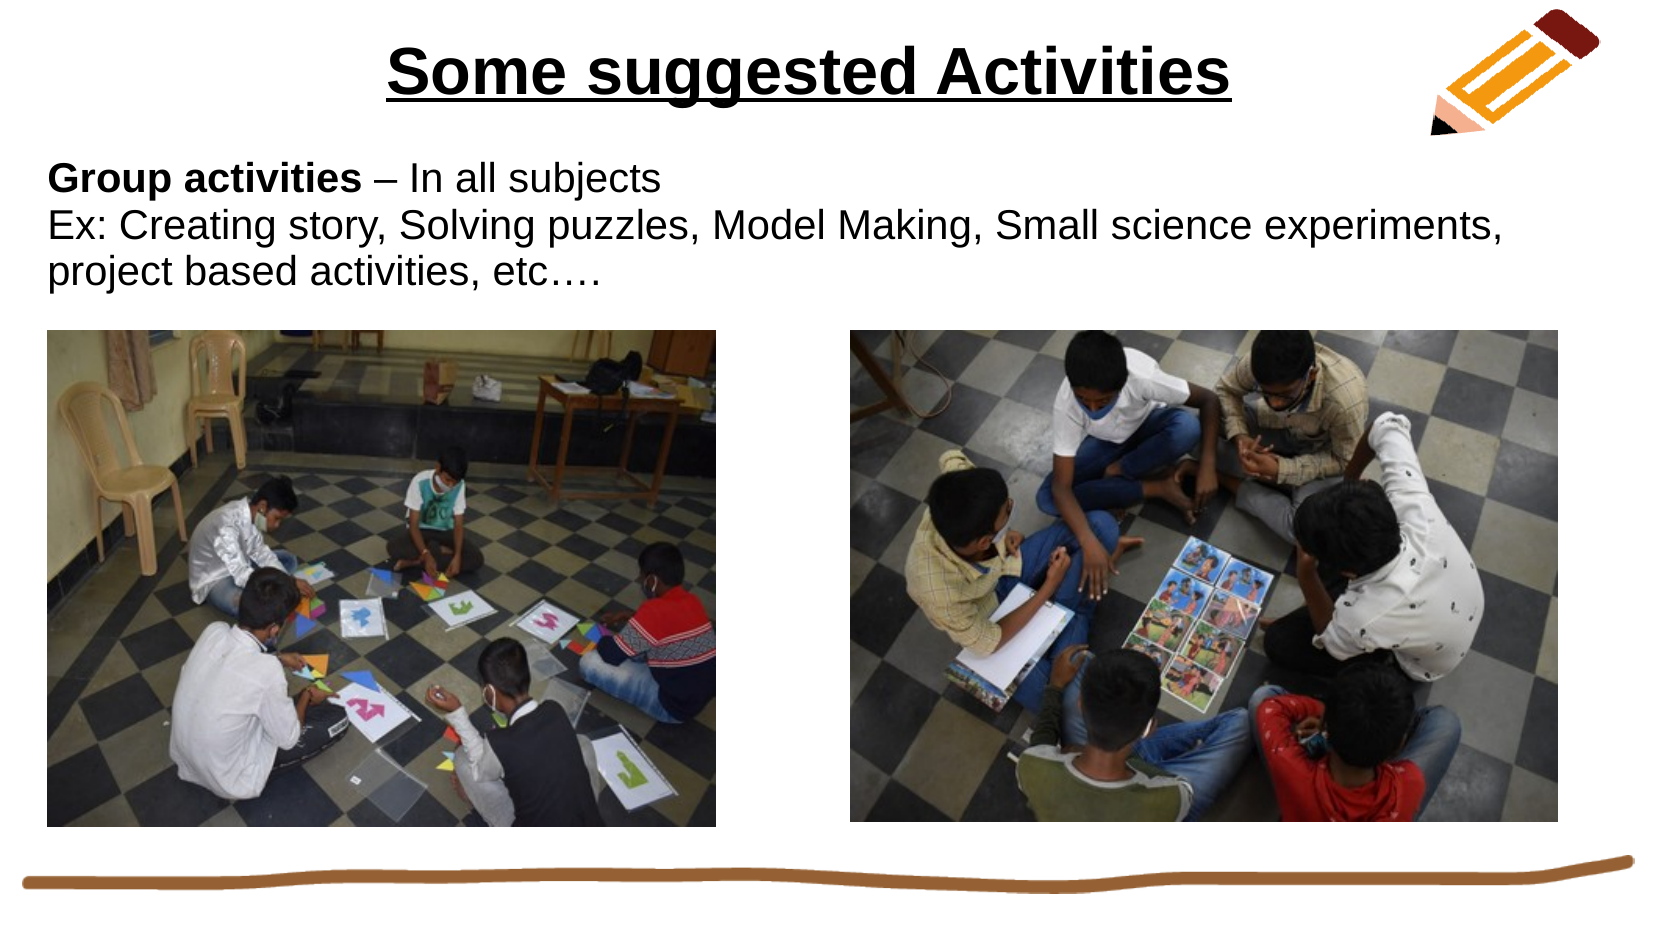

# Some suggested Activities
Group activities – In all subjects
Ex: Creating story, Solving puzzles, Model Making, Small science experiments, project based activities, etc….